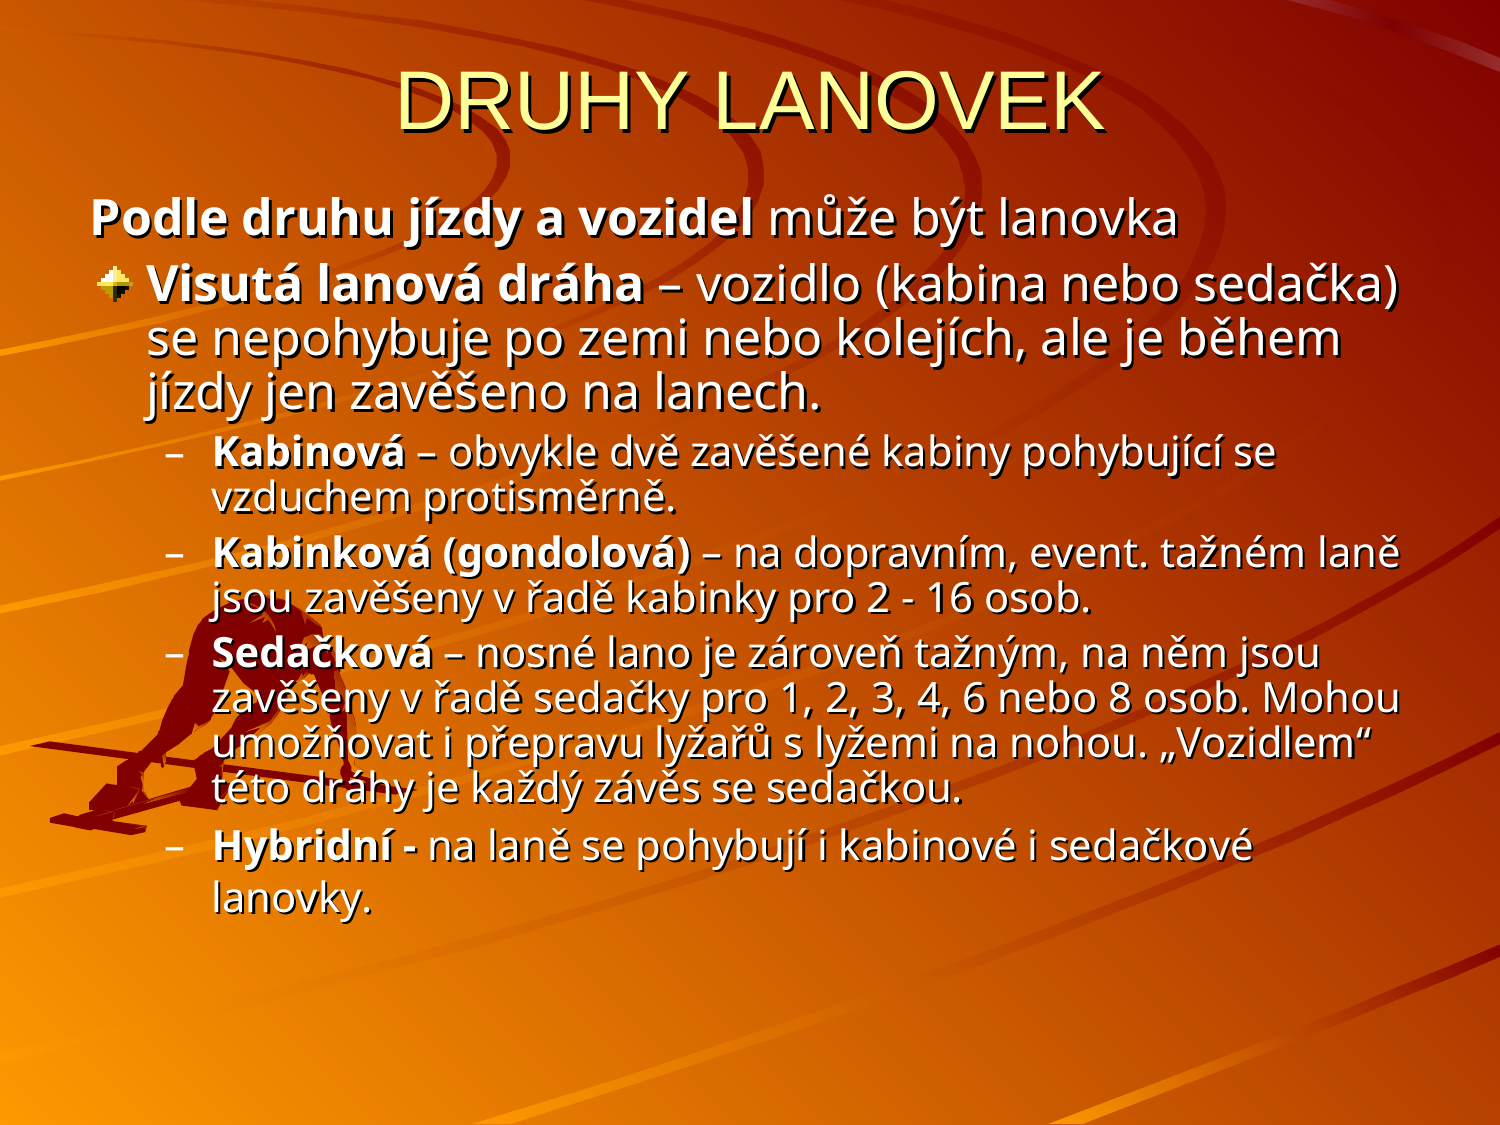

# DRUHY LANOVEK
Podle druhu jízdy a vozidel může být lanovka
Visutá lanová dráha – vozidlo (kabina nebo sedačka) se nepohybuje po zemi nebo kolejích, ale je během jízdy jen zavěšeno na lanech.
Kabinová – obvykle dvě zavěšené kabiny pohybující se vzduchem protisměrně.
Kabinková (gondolová) – na dopravním, event. tažném laně jsou zavěšeny v řadě kabinky pro 2 - 16 osob.
Sedačková – nosné lano je zároveň tažným, na něm jsou zavěšeny v řadě sedačky pro 1, 2, 3, 4, 6 nebo 8 osob. Mohou umožňovat i přepravu lyžařů s lyžemi na nohou. „Vozidlem“ této dráhy je každý závěs se sedačkou.
Hybridní - na laně se pohybují i kabinové i sedačkové lanovky.